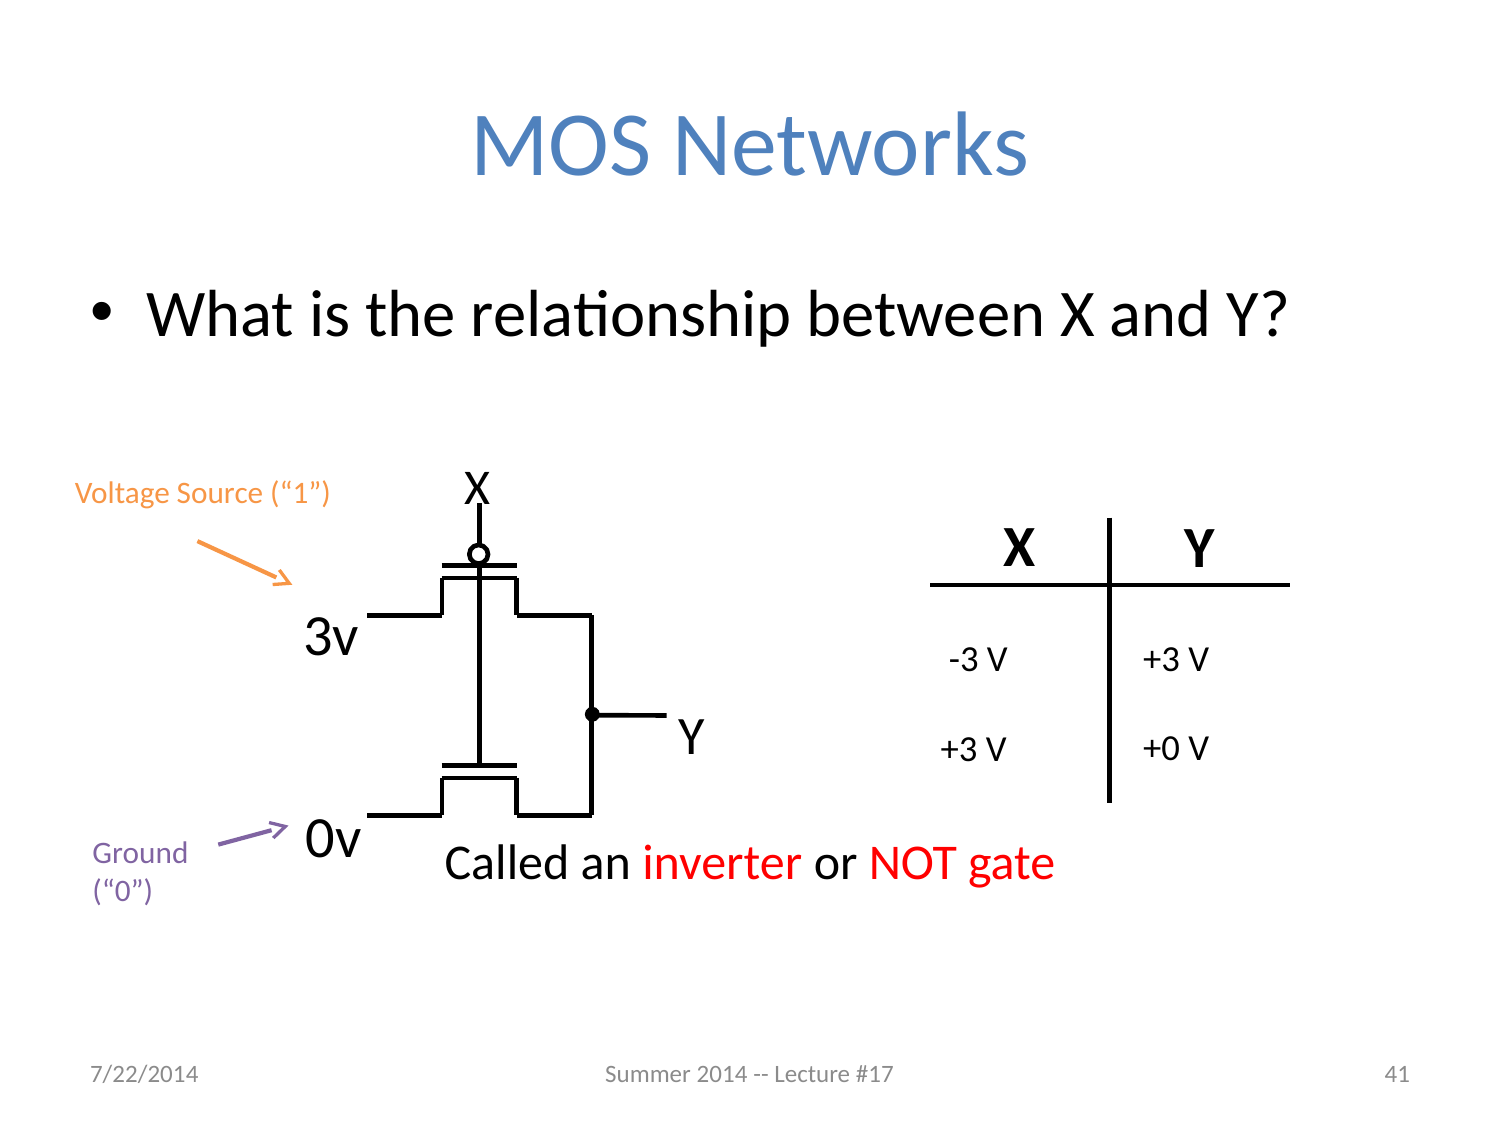

# MOS Networks
What is the relationship between X and Y?
Called an inverter or NOT gate
X
3v
Y
0v
Voltage Source (“1”)
X
Y
 -3 V
+3 V
+0 V
+3 V
Ground
(“0”)
7/22/2014
Summer 2014 -- Lecture #17